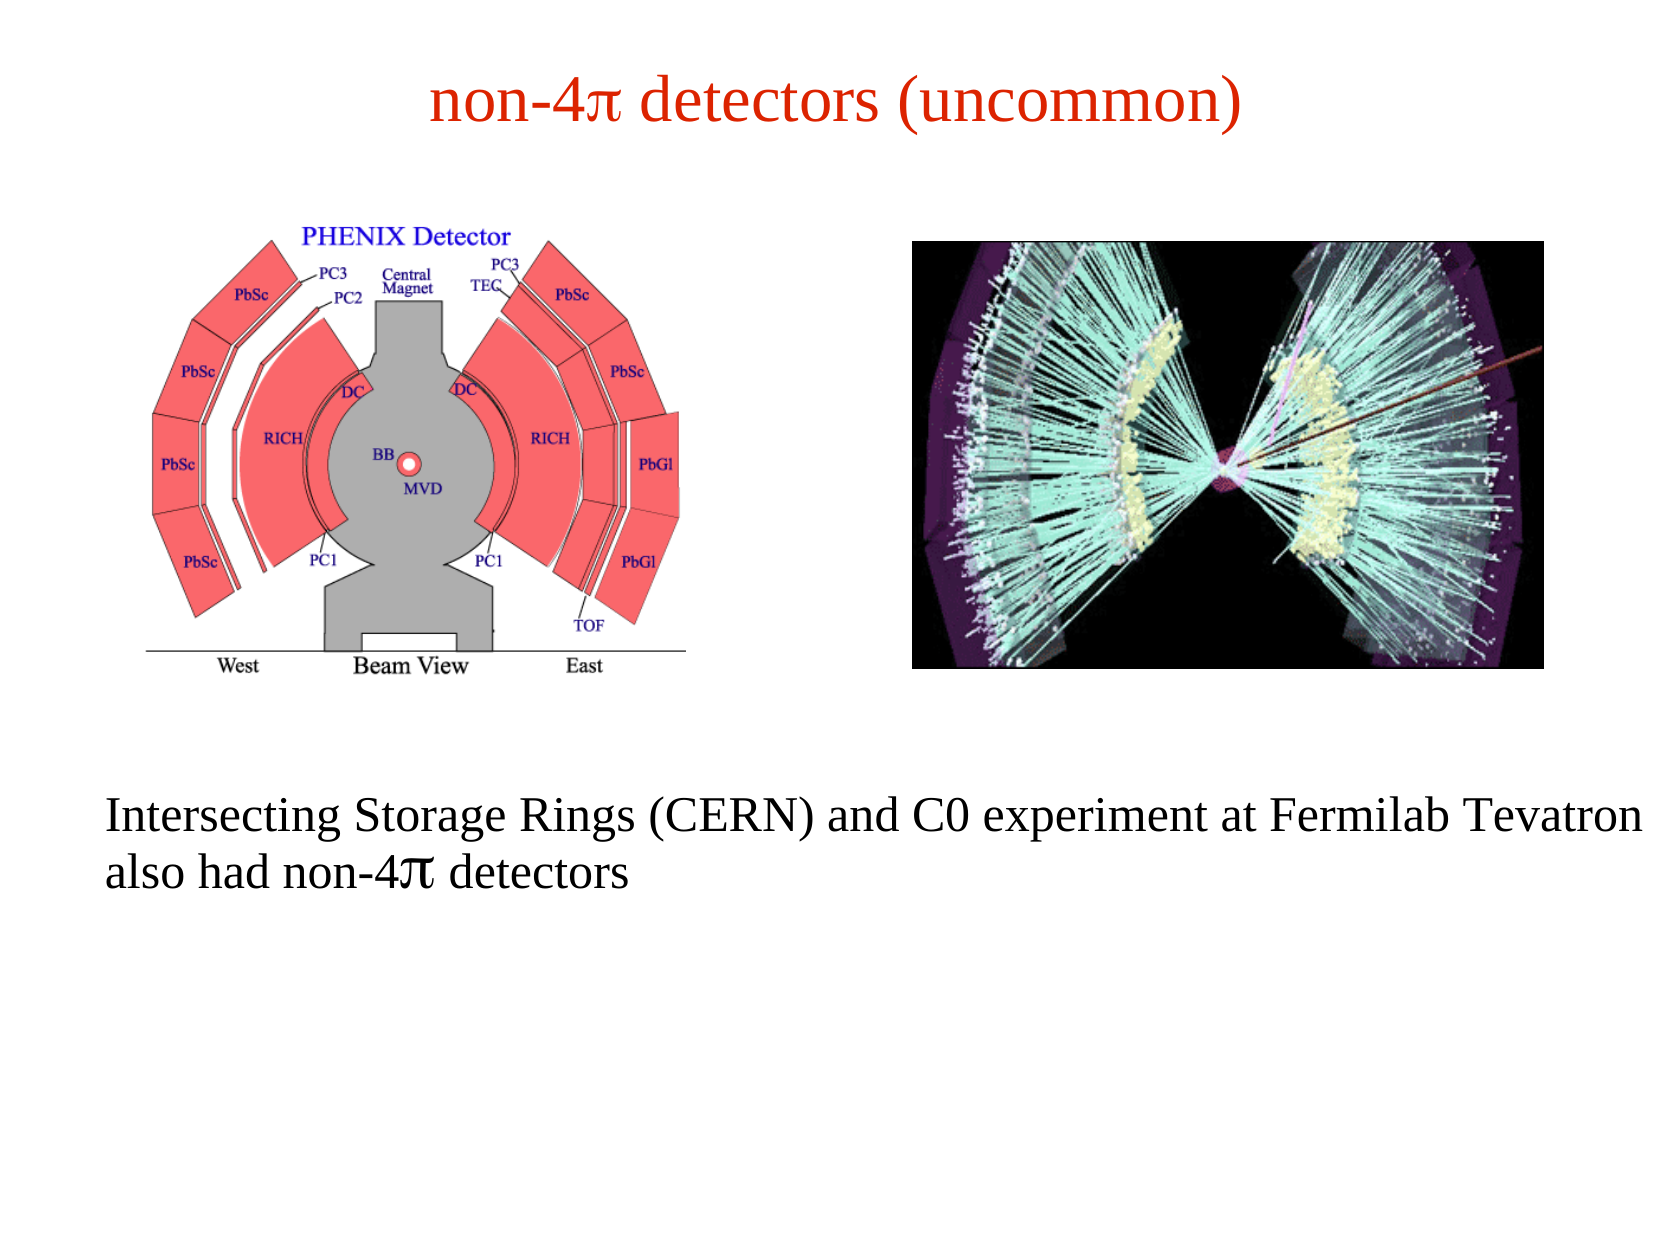

# non-4π detectors (uncommon)
Intersecting Storage Rings (CERN) and C0 experiment at Fermilab Tevatron
also had non-4π detectors